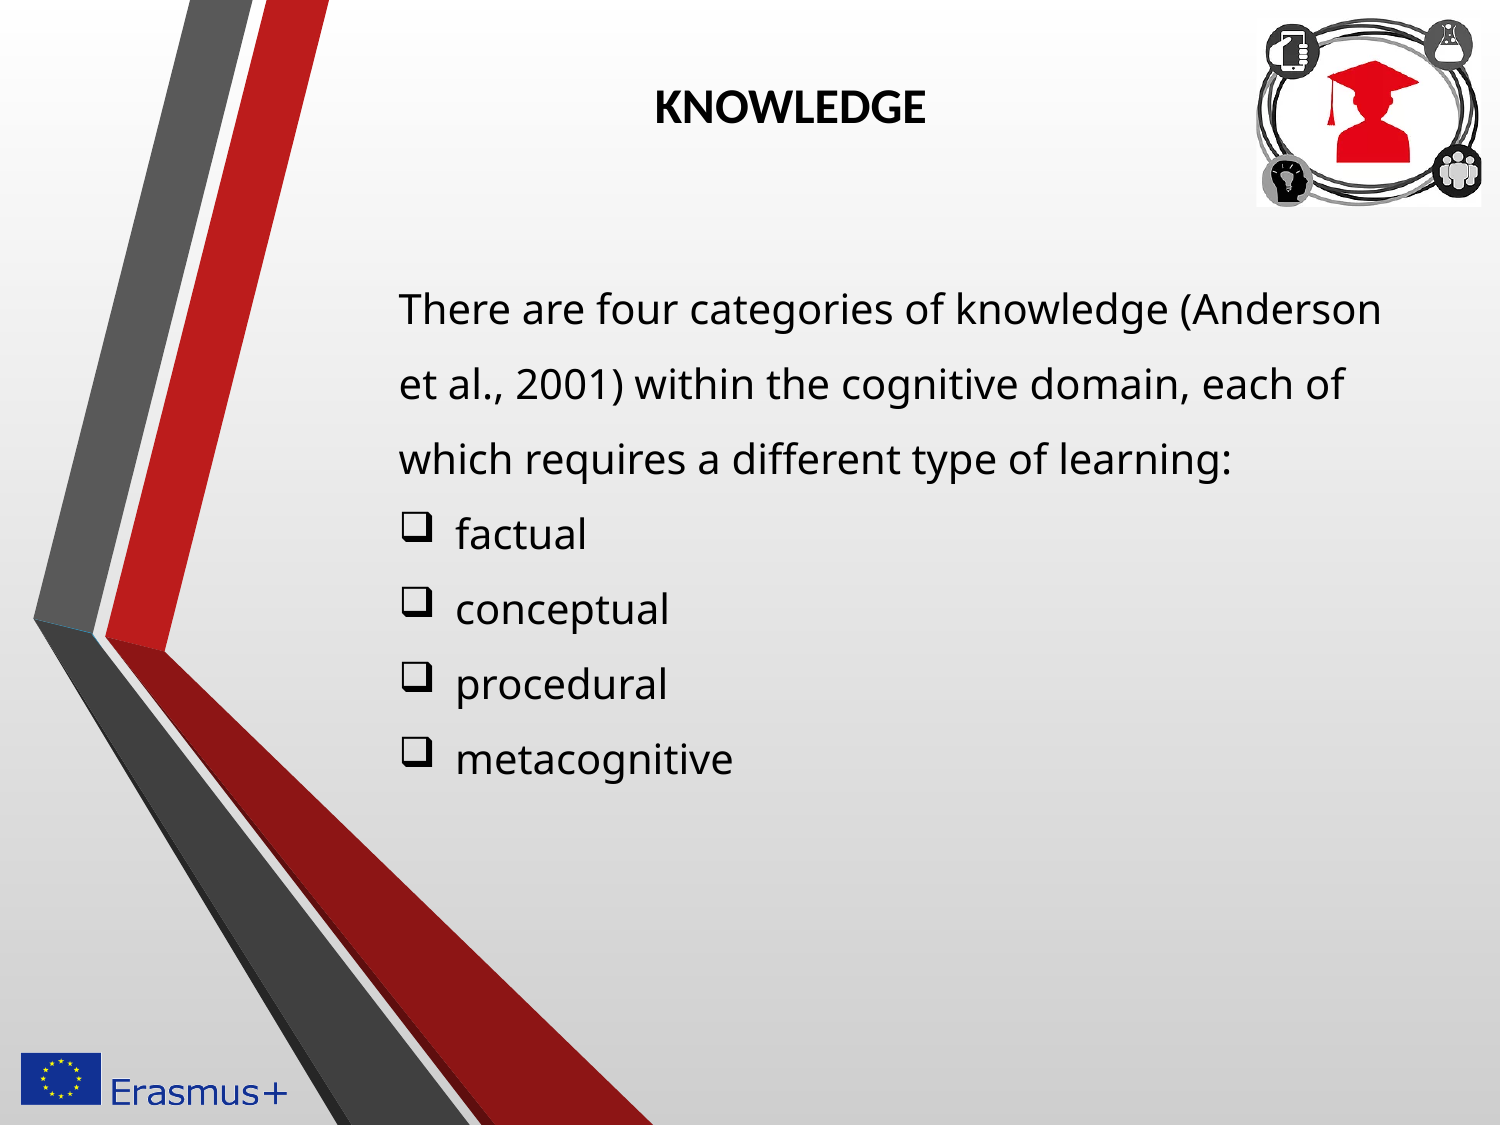

KNOWLEDGE
There are four categories of knowledge (Anderson et al., 2001) within the cognitive domain, each of which requires a different type of learning:
factual
conceptual
procedural
metacognitive